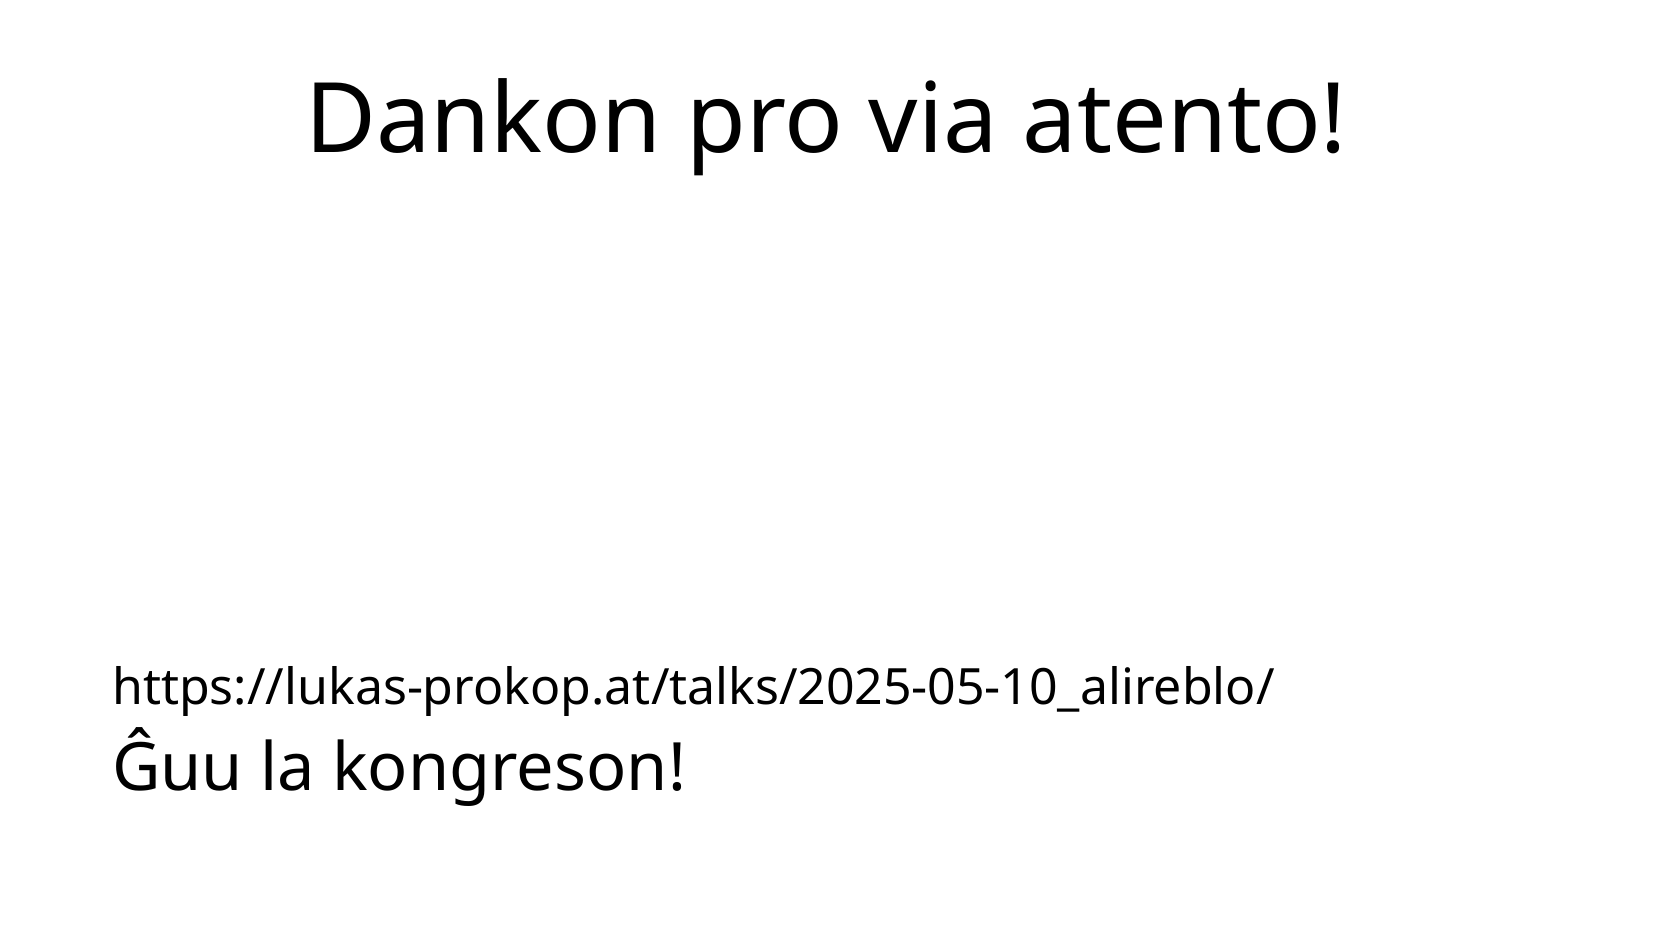

# Dankon pro via atento!
https://lukas-prokop.at/talks/2025-05-10_alireblo/
Ĝuu la kongreson!